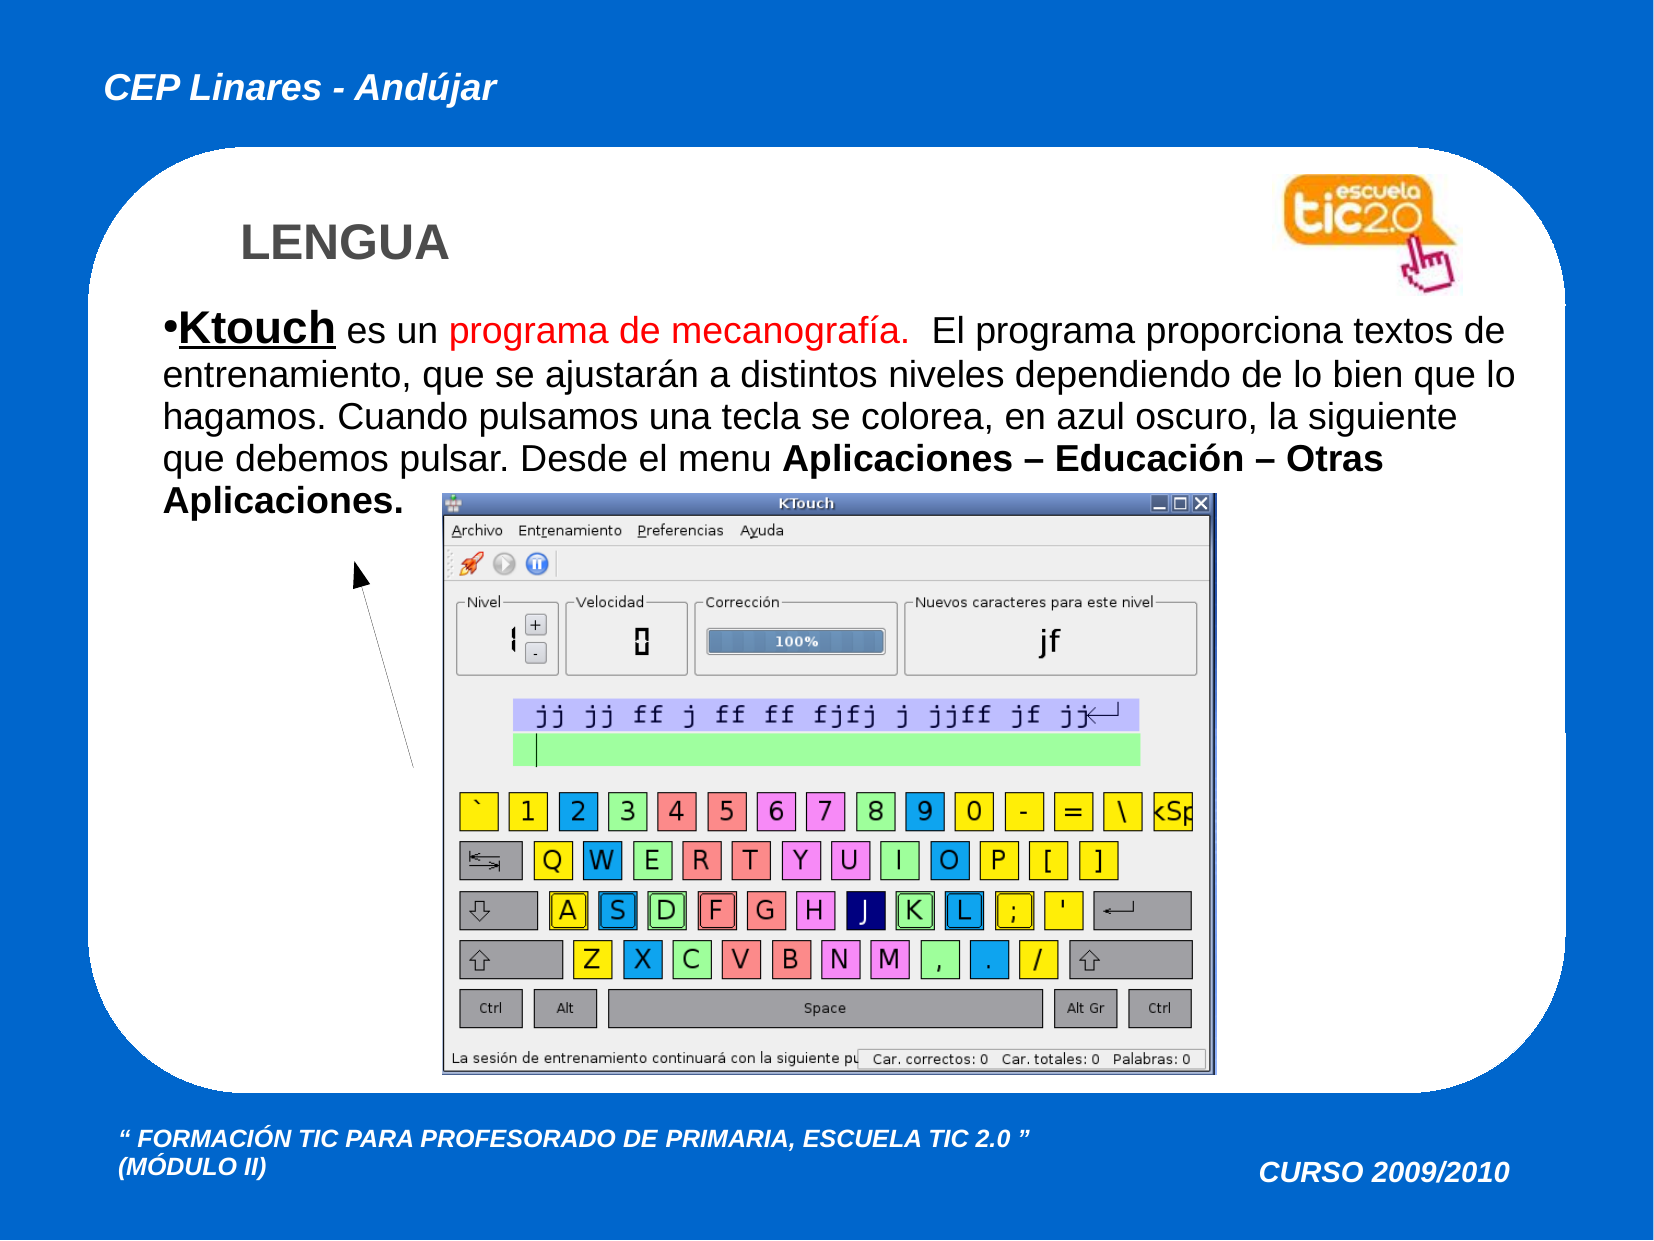

LENGUA
Ktouch es un programa de mecanografía. El programa proporciona textos de entrenamiento, que se ajustarán a distintos niveles dependiendo de lo bien que lo hagamos. Cuando pulsamos una tecla se colorea, en azul oscuro, la siguiente que debemos pulsar. Desde el menu Aplicaciones – Educación – Otras Aplicaciones.